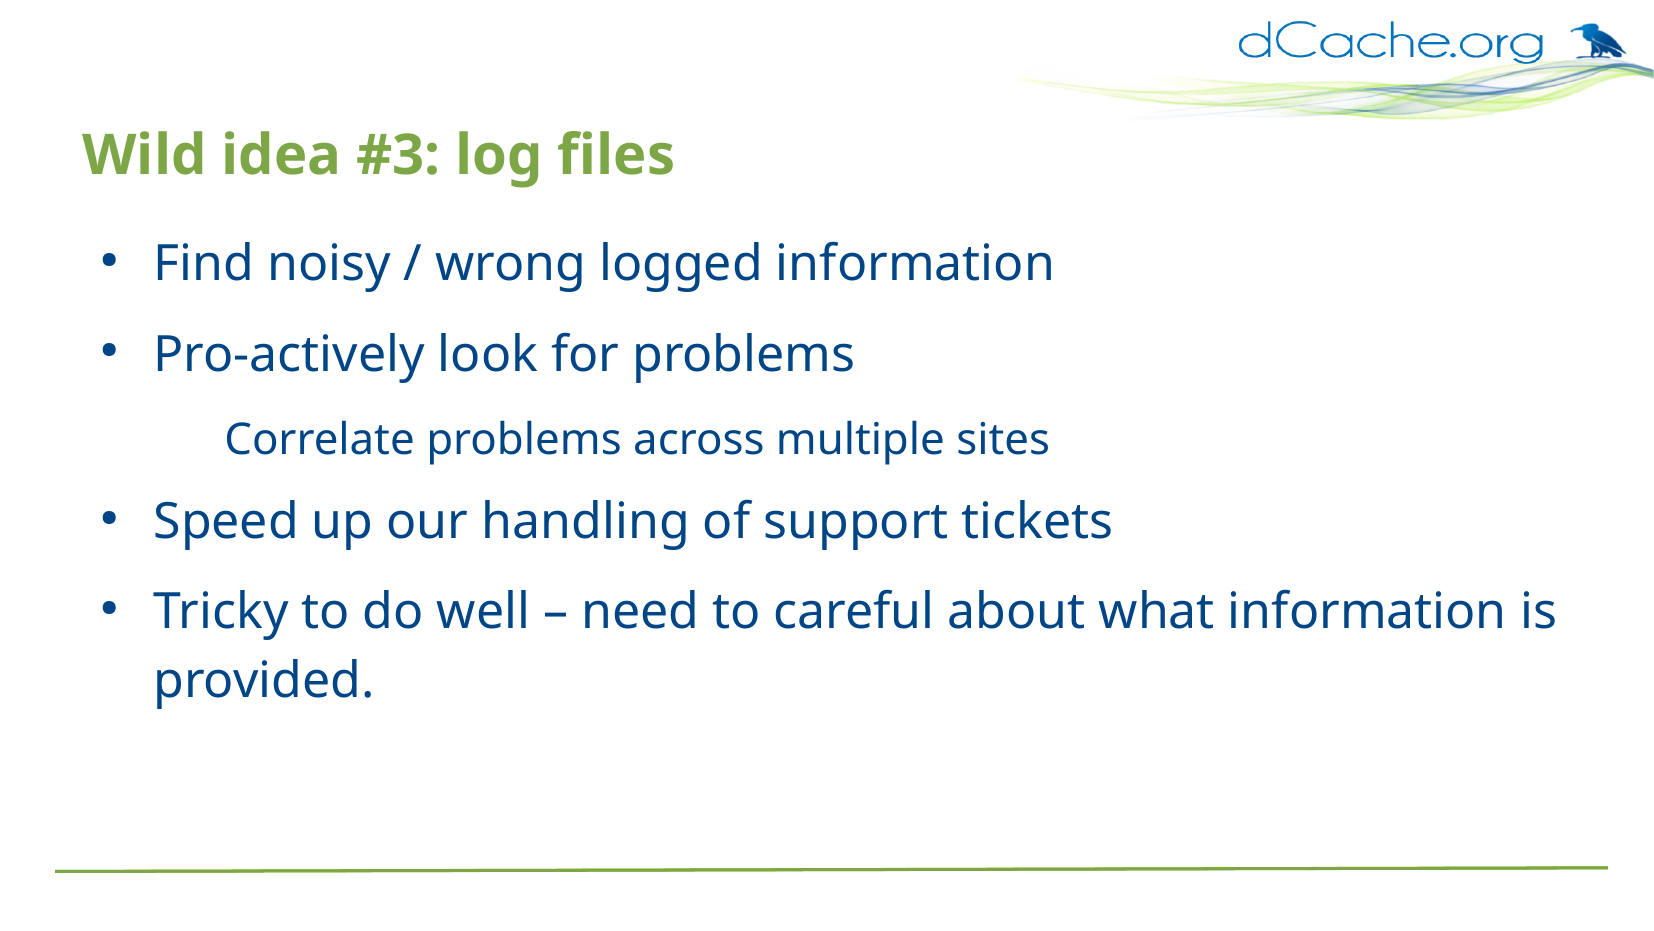

# Wild idea #3: log files
Find noisy / wrong logged information
Pro-actively look for problems
Correlate problems across multiple sites
Speed up our handling of support tickets
Tricky to do well – need to careful about what information is provided.